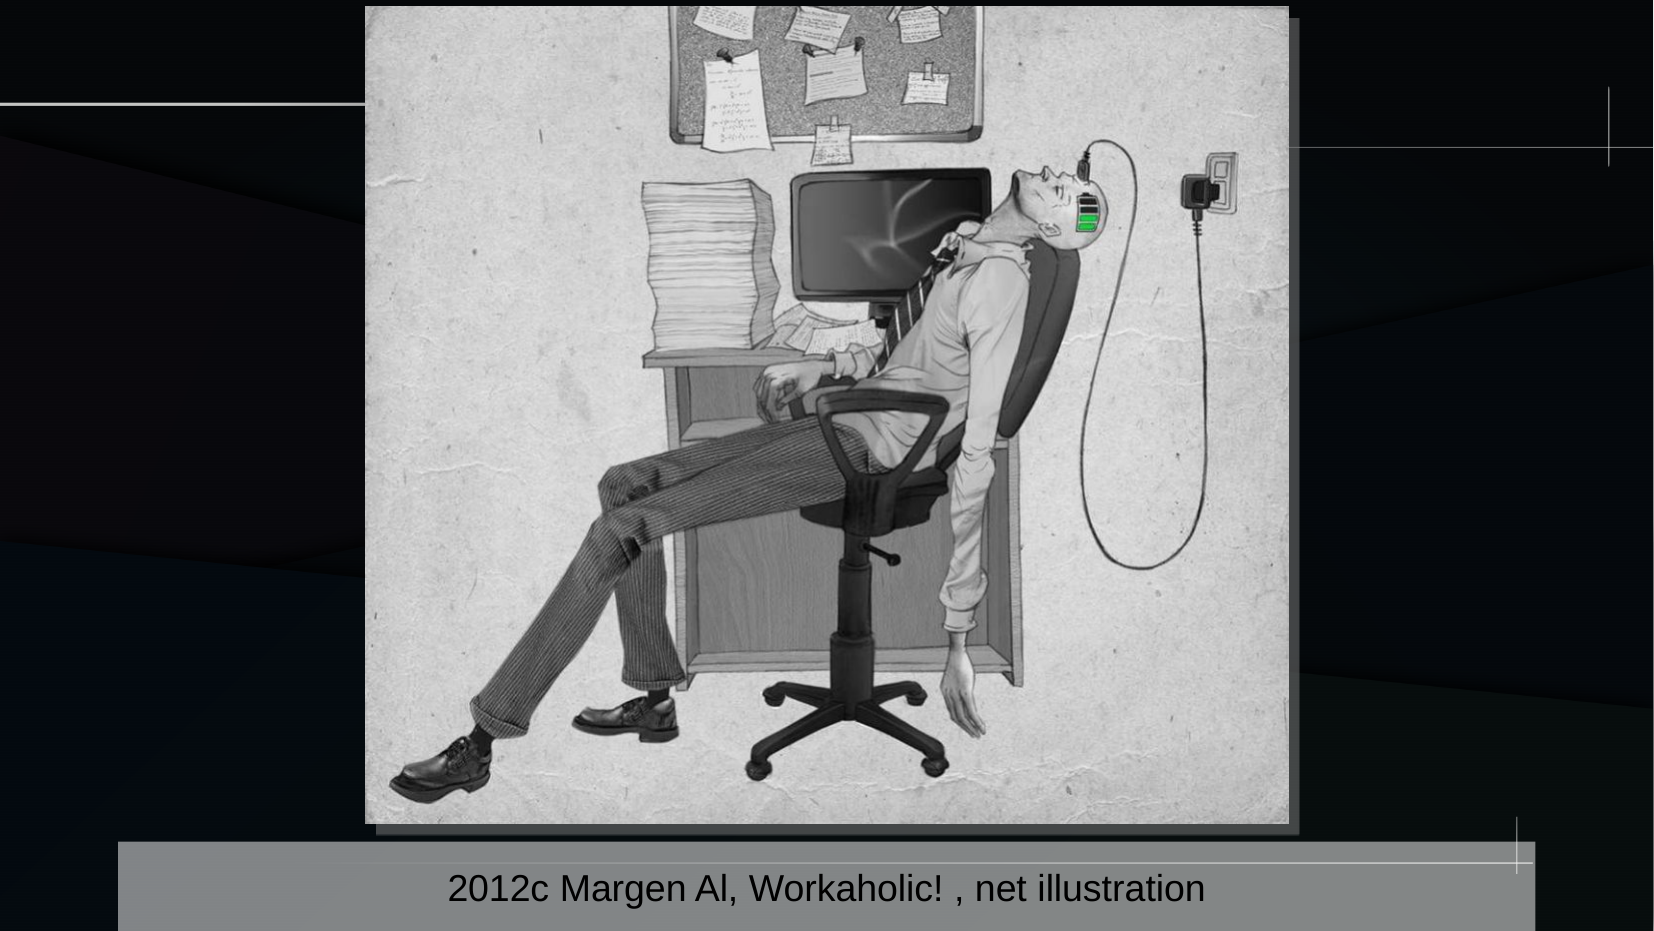

2012c Margen Al, Workaholic! , net illustration